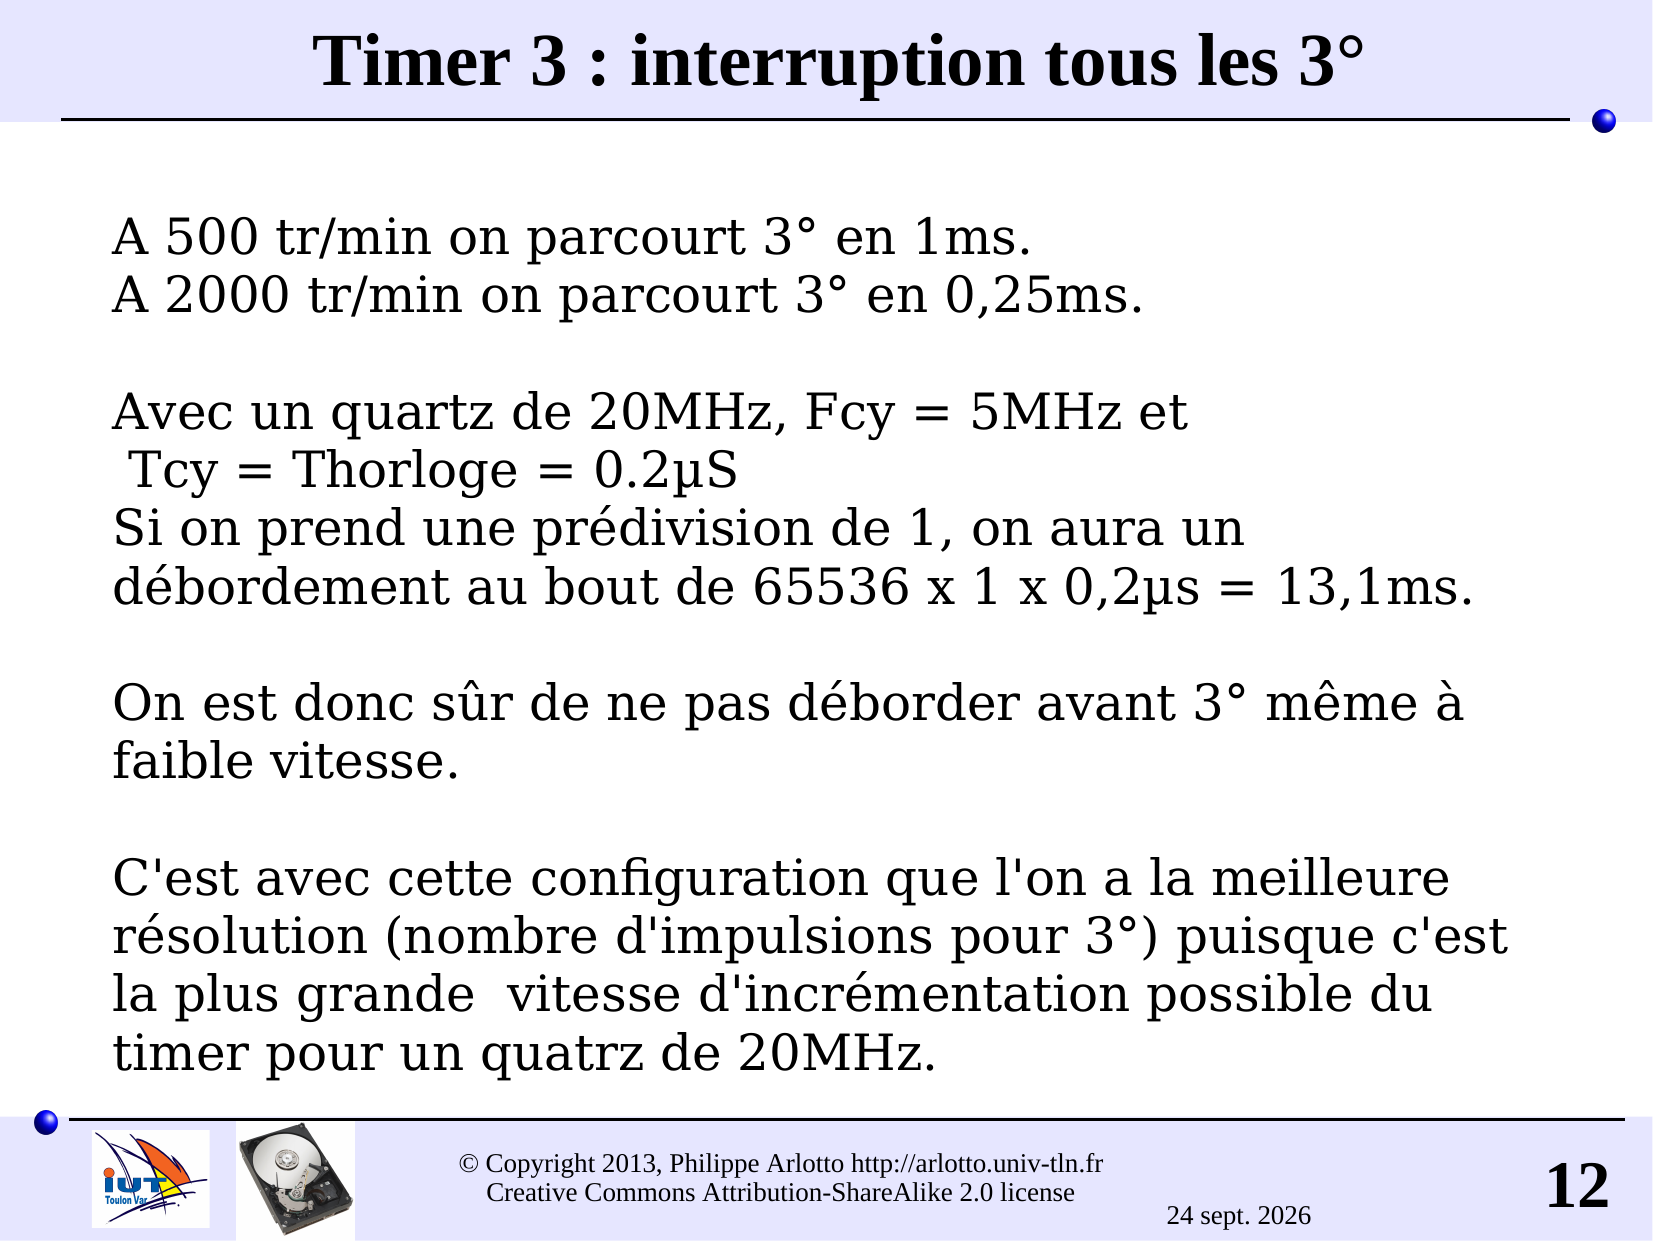

# Timer 3 : interruption tous les 3°
A 500 tr/min on parcourt 3° en 1ms.
A 2000 tr/min on parcourt 3° en 0,25ms.
Avec un quartz de 20MHz, Fcy = 5MHz et
 Tcy = Thorloge = 0.2µS
Si on prend une prédivision de 1, on aura un débordement au bout de 65536 x 1 x 0,2µs = 13,1ms.
On est donc sûr de ne pas déborder avant 3° même à
faible vitesse.
C'est avec cette configuration que l'on a la meilleure
résolution (nombre d'impulsions pour 3°) puisque c'est
la plus grande vitesse d'incrémentation possible du timer pour un quatrz de 20MHz.